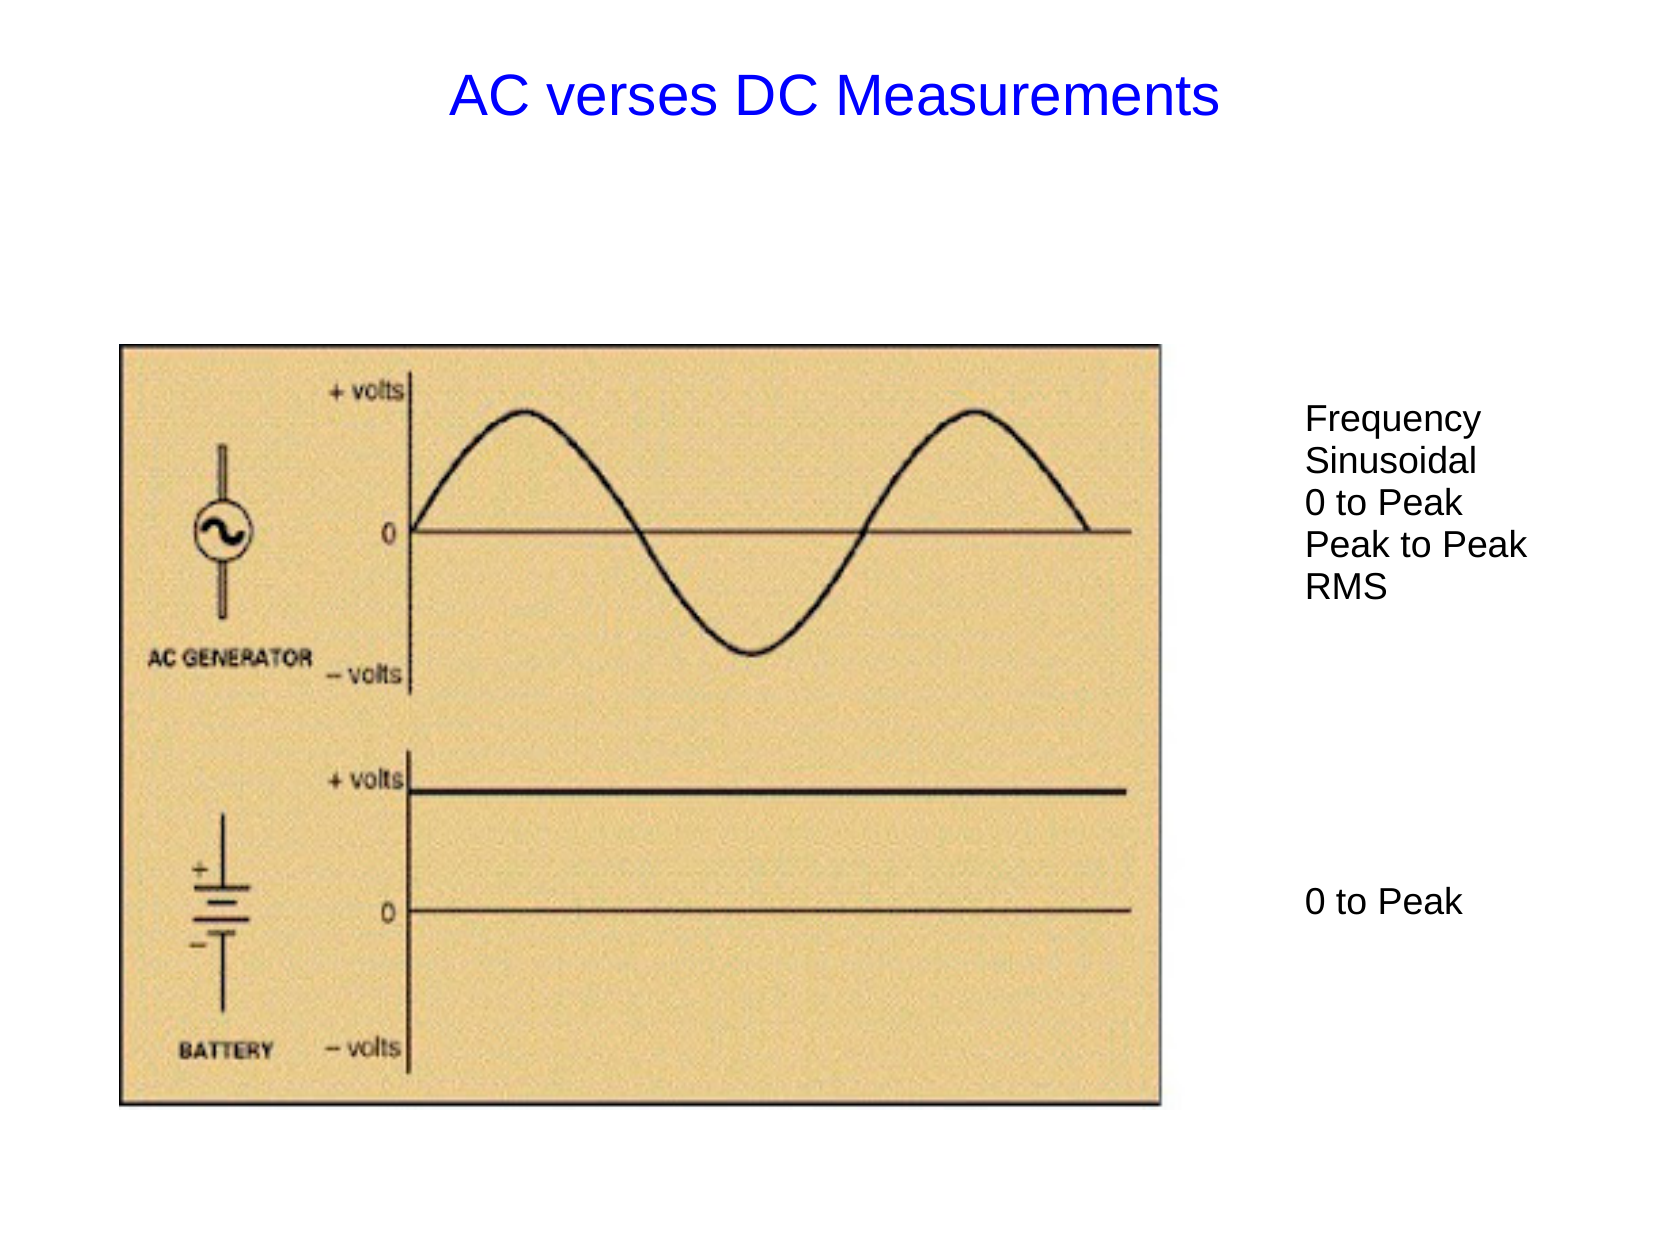

AC verses DC Measurements
Frequency
Sinusoidal
0 to Peak
Peak to Peak
RMS
0 to Peak